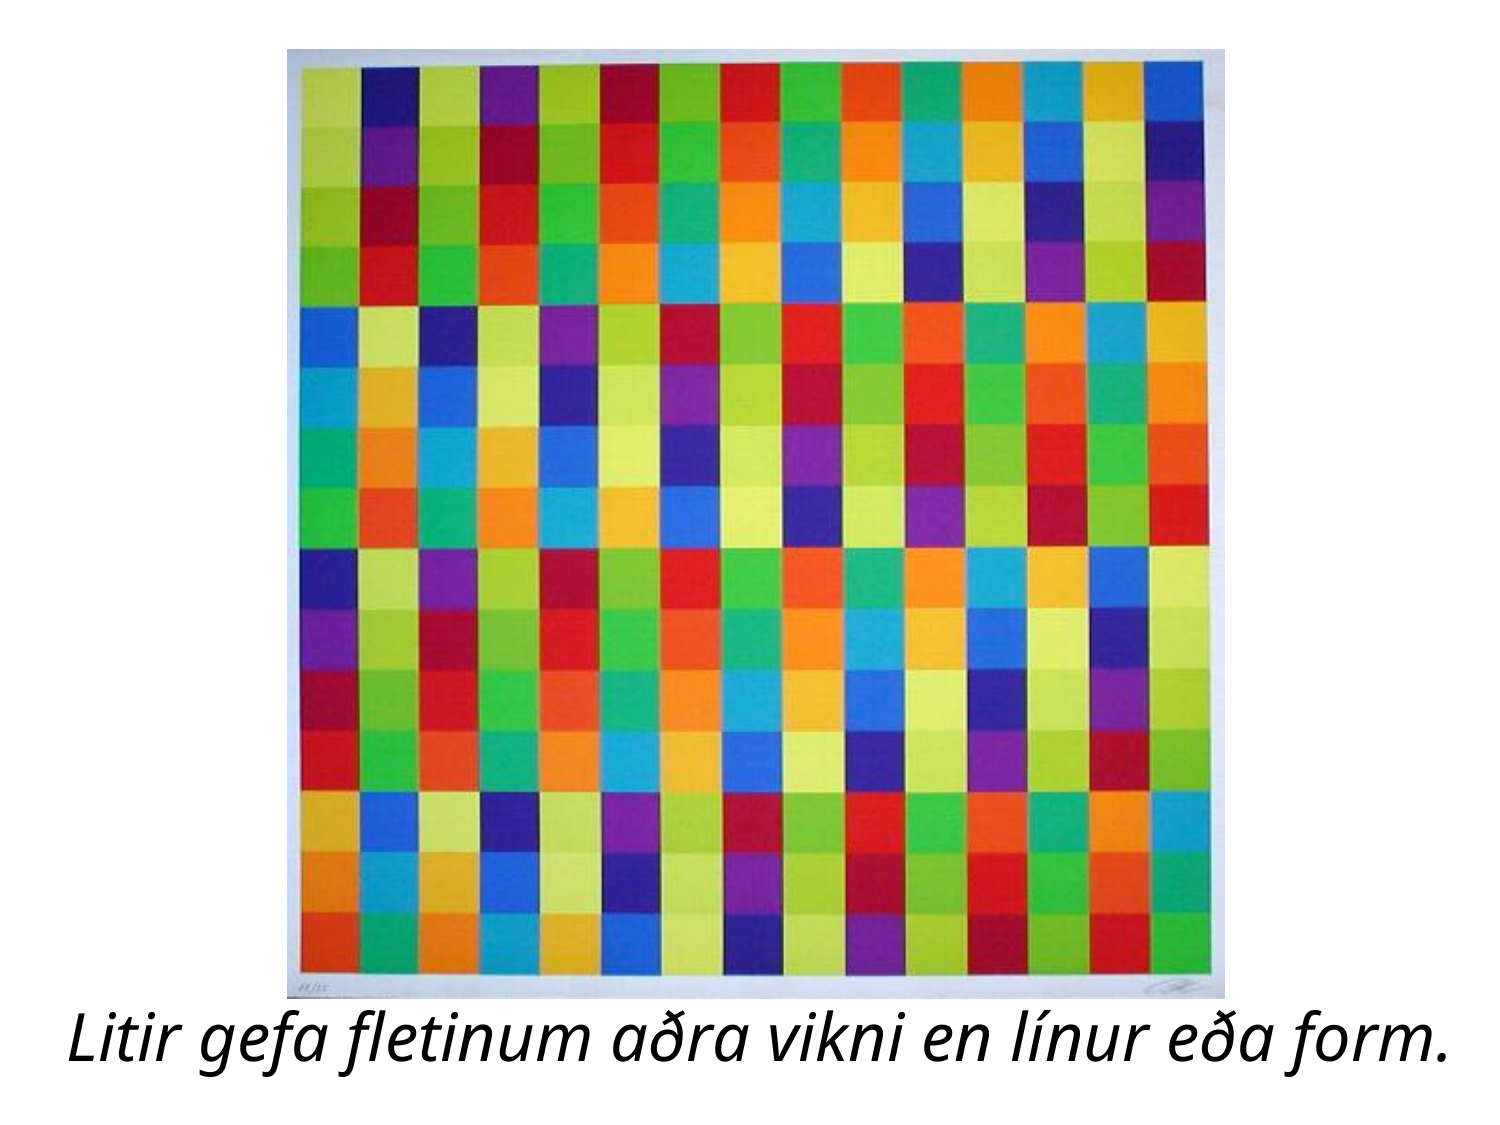

Litir gefa fletinum aðra vikni en línur eða form.